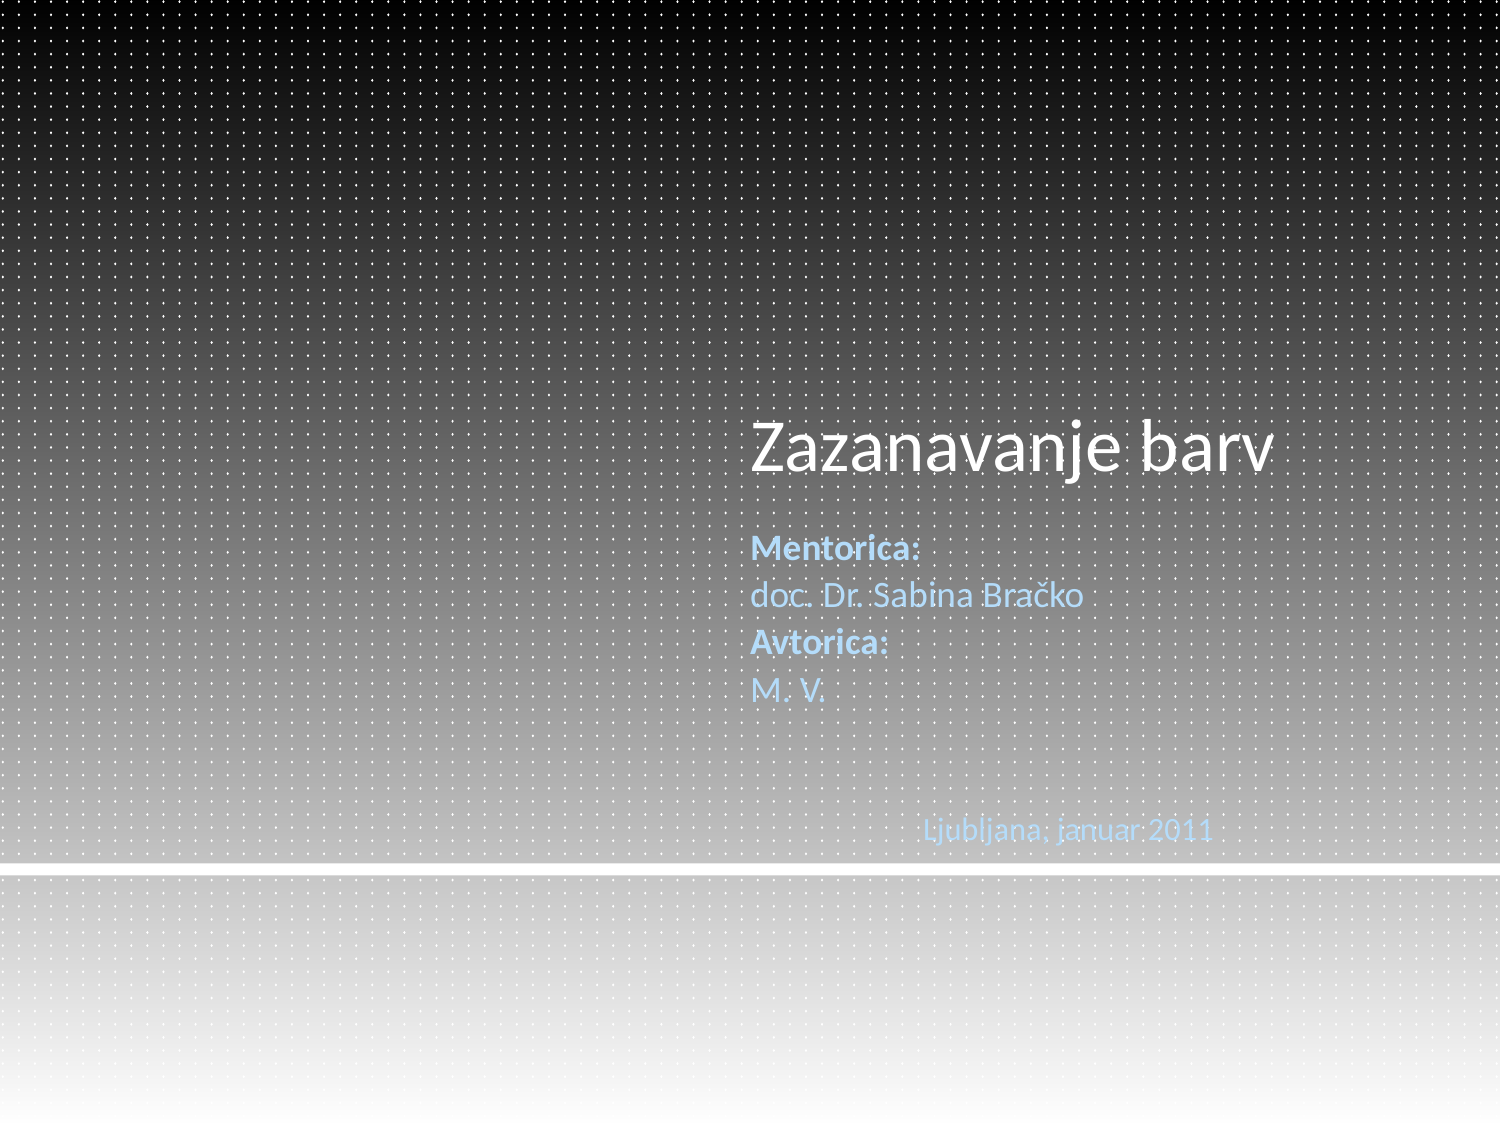

# Zazanavanje barv
Mentorica:
doc. Dr. Sabina Bračko
Avtorica:
M. V.
Ljubljana, januar 2011